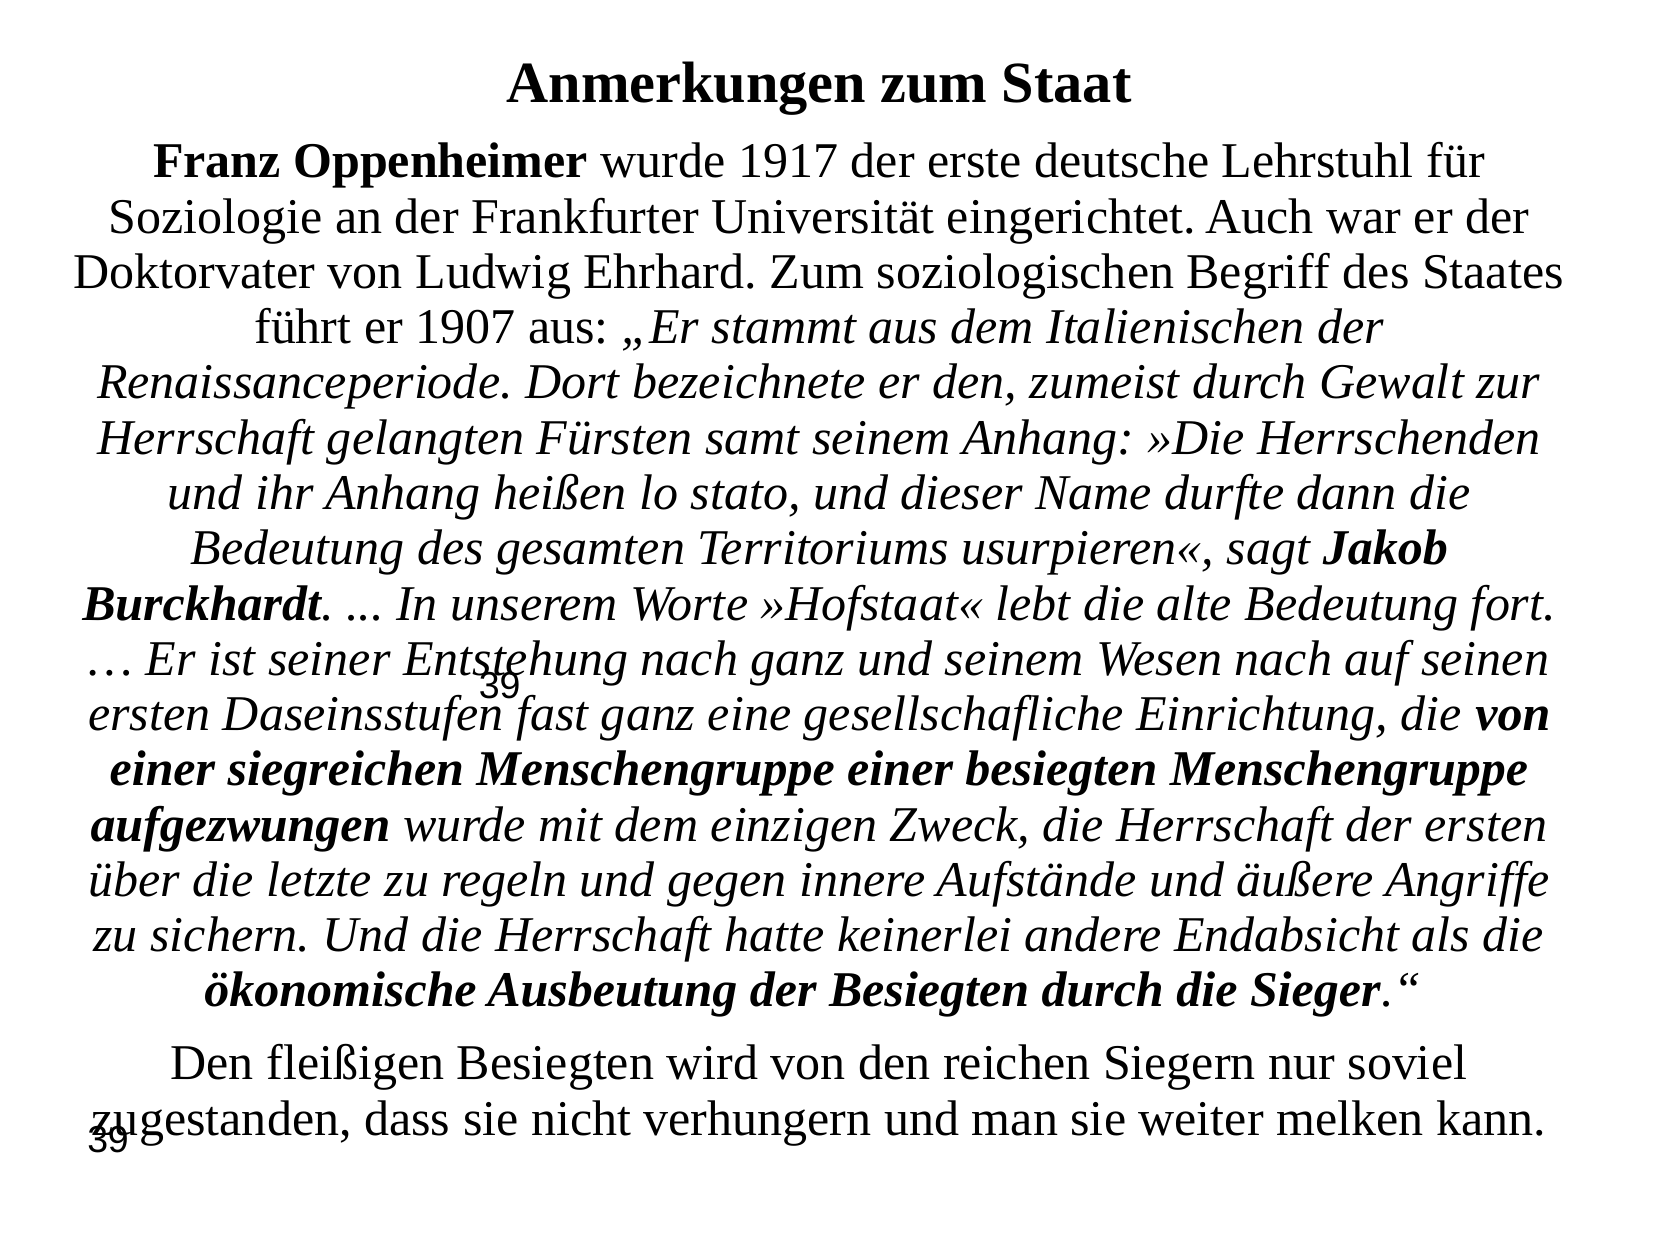

Anmerkungen zum Staat
Franz Oppenheimer wurde 1917 der erste deutsche Lehrstuhl für Soziologie an der Frankfurter Universität eingerichtet. Auch war er der Doktorvater von Ludwig Ehrhard. Zum soziologischen Begriff des Staates führt er 1907 aus: „Er stammt aus dem Italienischen der Renaissanceperiode. Dort bezeichnete er den, zumeist durch Gewalt zur Herrschaft gelangten Fürsten samt seinem Anhang: »Die Herrschenden und ihr Anhang heißen lo stato, und dieser Name durfte dann die Bedeutung des gesamten Territoriums usurpieren«, sagt Jakob Burckhardt. ... In unserem Worte »Hofstaat« lebt die alte Bedeutung fort. … Er ist seiner Entstehung nach ganz und seinem Wesen nach auf seinen ersten Daseinsstufen fast ganz eine gesellschafliche Einrichtung, die von einer siegreichen Menschengruppe einer besiegten Menschengruppe aufgezwungen wurde mit dem einzigen Zweck, die Herrschaft der ersten über die letzte zu regeln und gegen innere Aufstände und äußere Angriffe zu sichern. Und die Herrschaft hatte keinerlei andere Endabsicht als die ökonomische Ausbeutung der Besiegten durch die Sieger.“
Den fleißigen Besiegten wird von den reichen Siegern nur soviel zugestanden, dass sie nicht verhungern und man sie weiter melken kann.